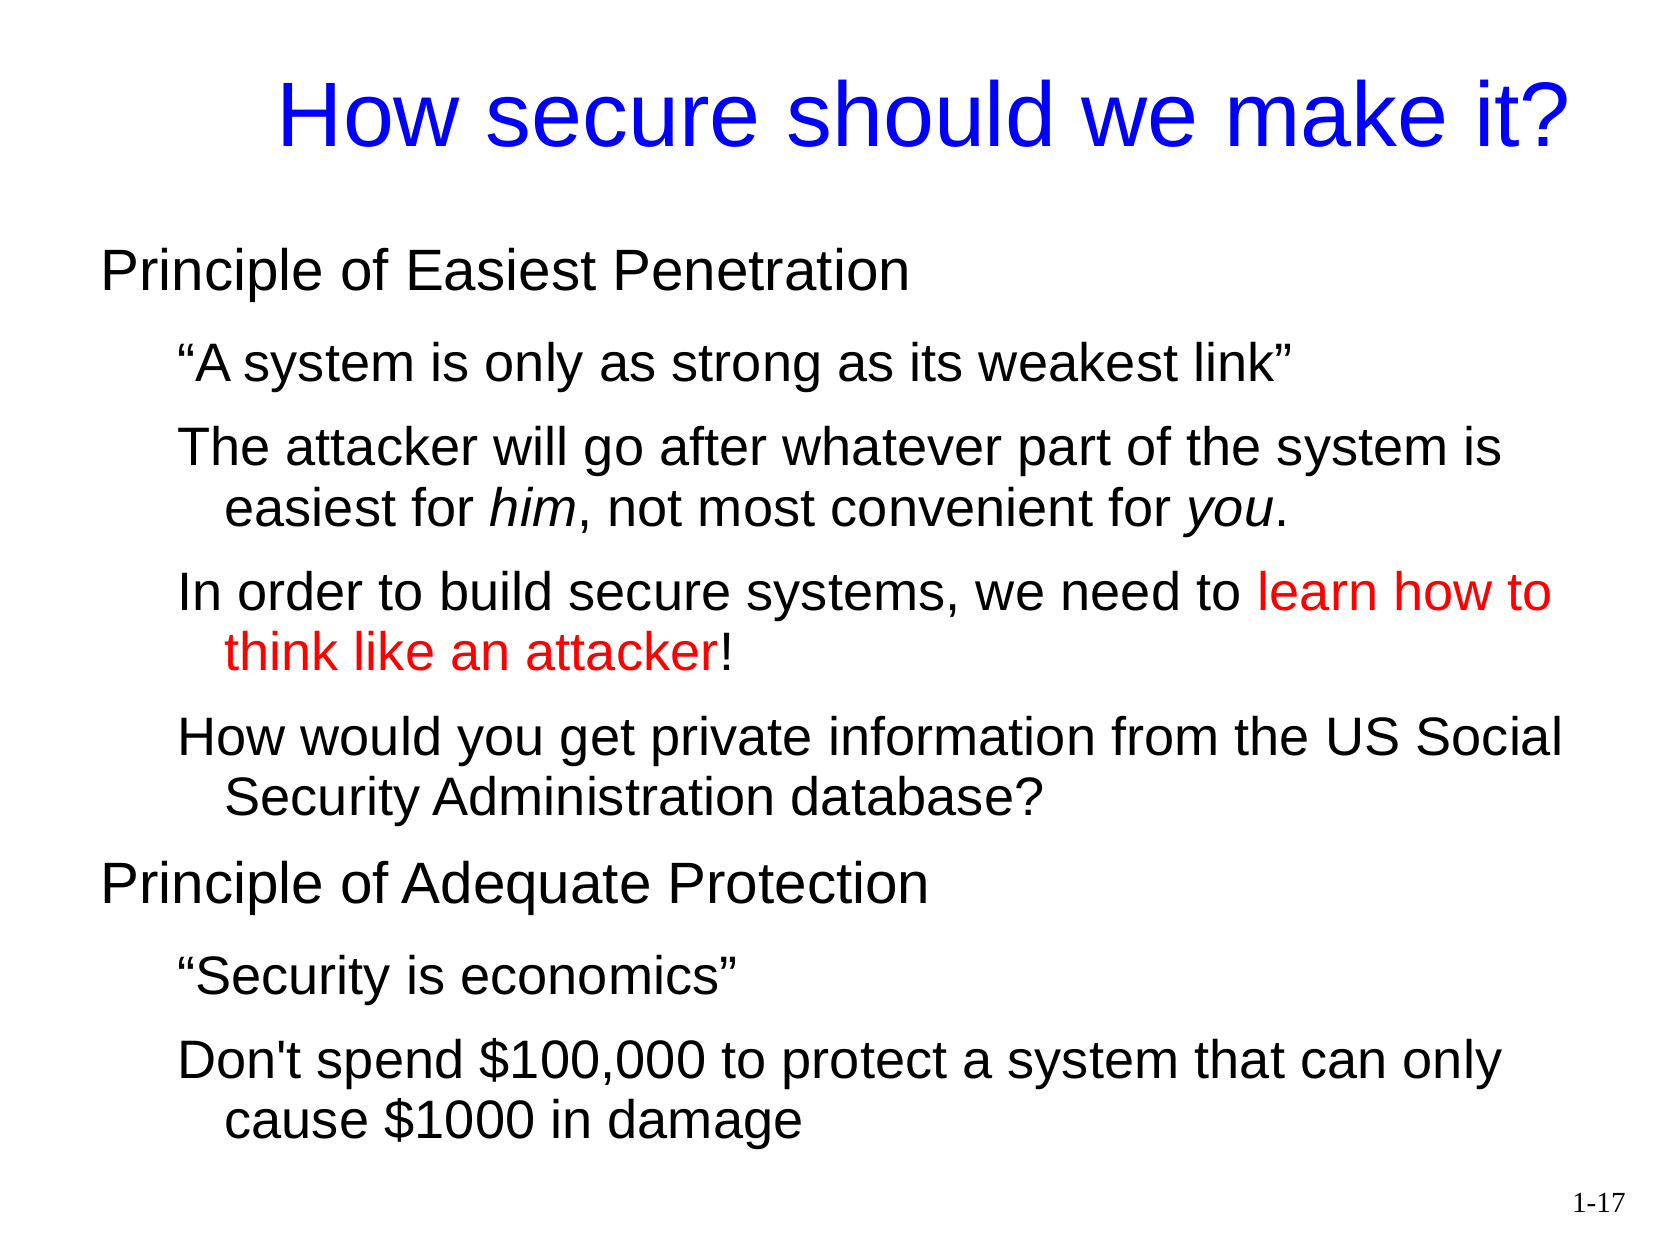

# How secure should we make it?
Principle of Easiest Penetration
“A system is only as strong as its weakest link”
The attacker will go after whatever part of the system is easiest for him, not most convenient for you.
In order to build secure systems, we need to learn how to think like an attacker!
How would you get private information from the US Social Security Administration database?
Principle of Adequate Protection
“Security is economics”
Don't spend $100,000 to protect a system that can only cause $1000 in damage